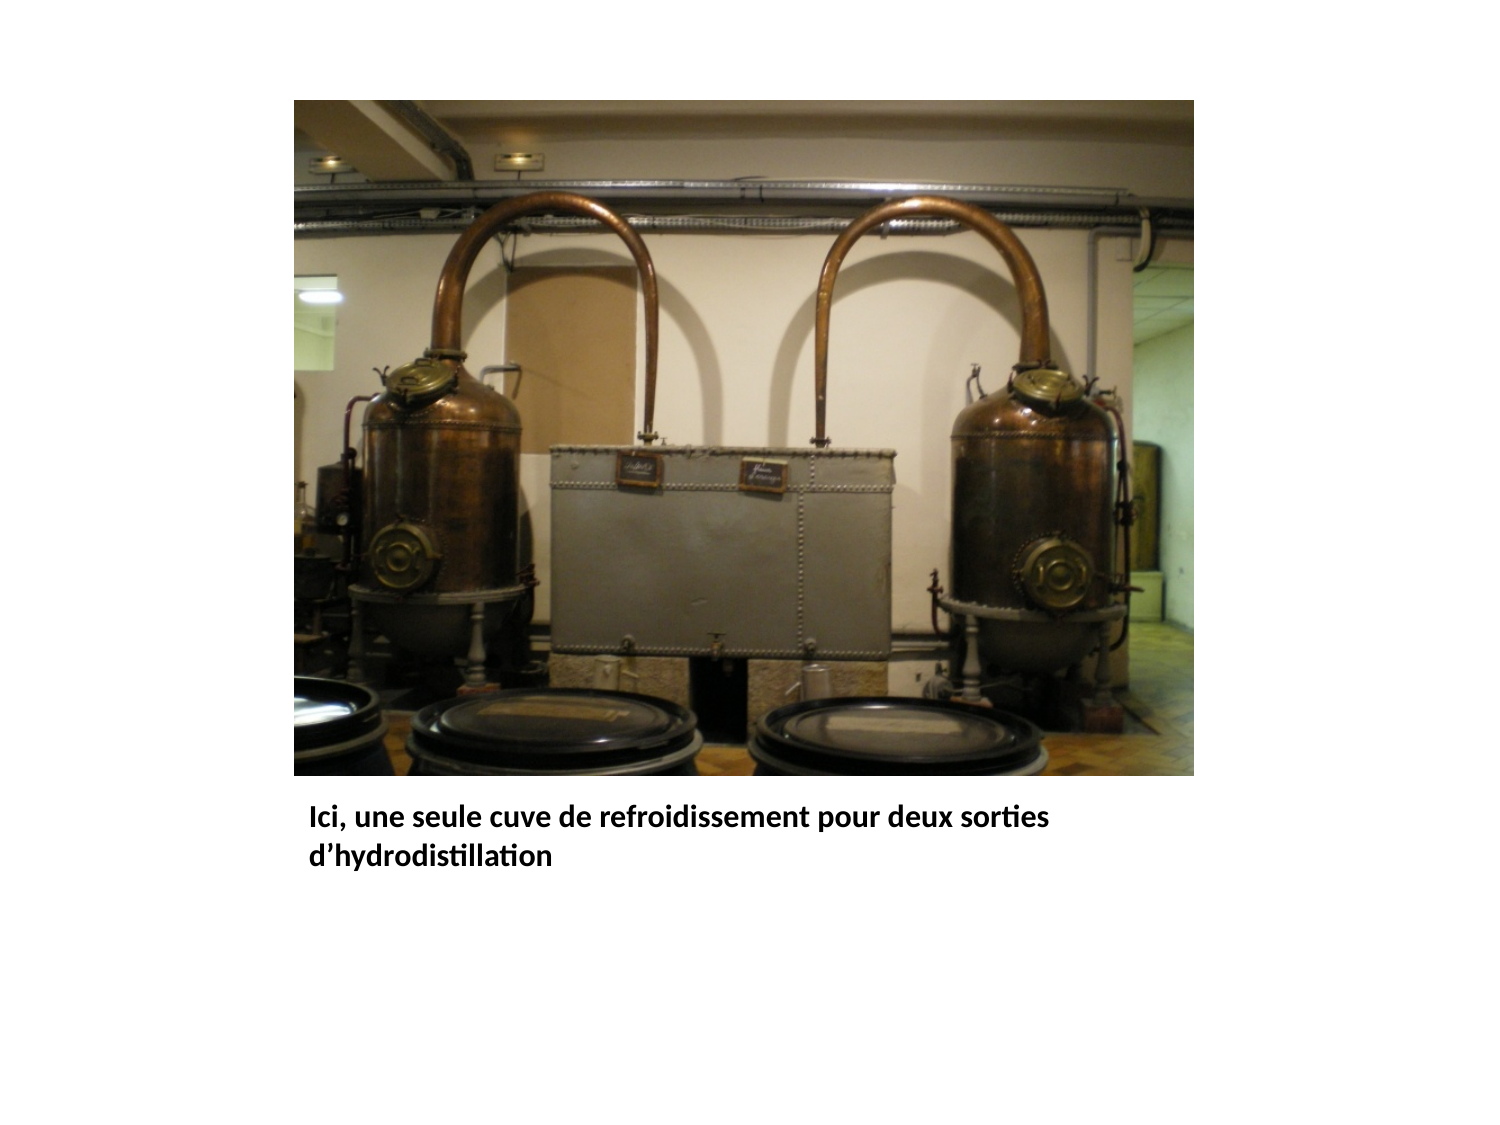

# Ici, une seule cuve de refroidissement pour deux sorties d’hydrodistillation